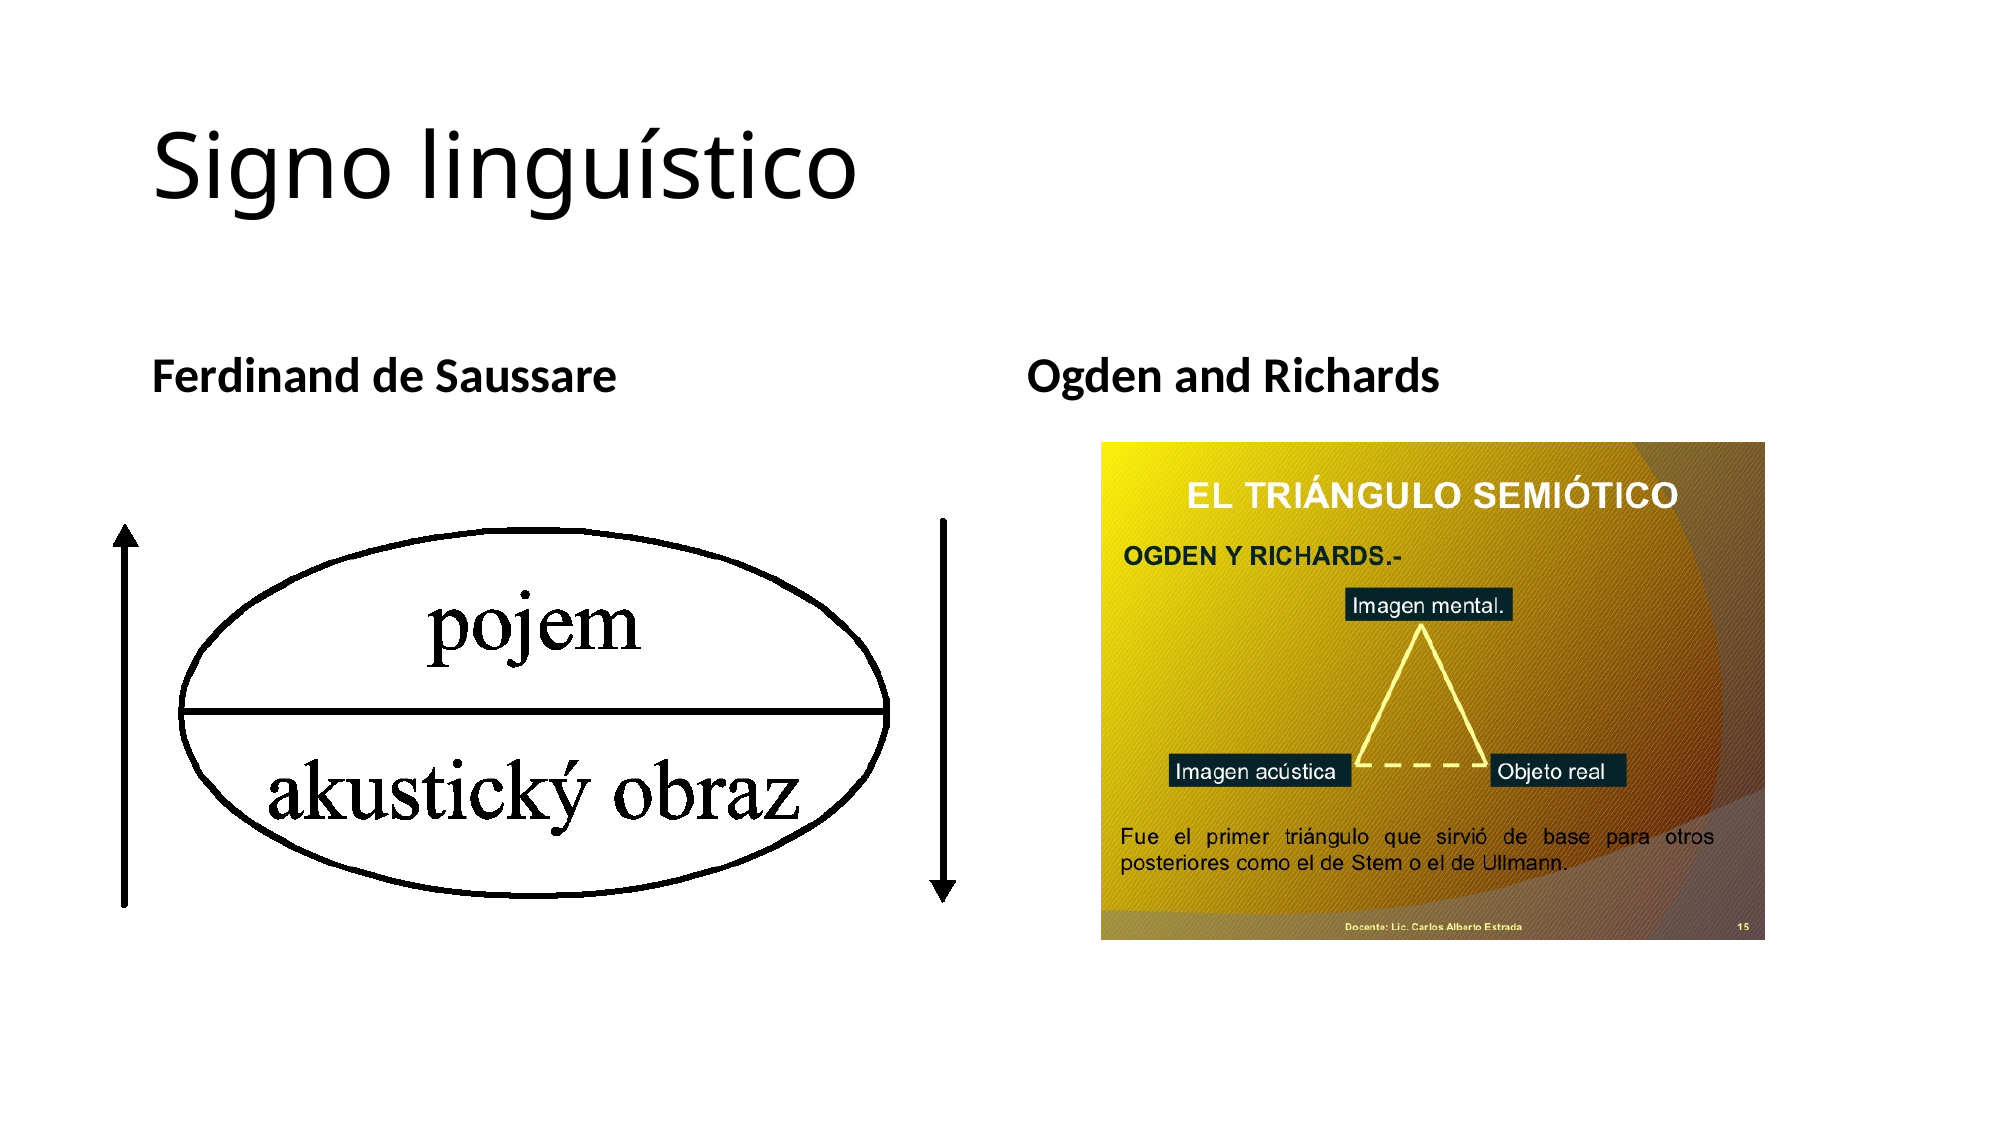

# Signo linguístico
Ferdinand de Saussare
Ogden and Richards